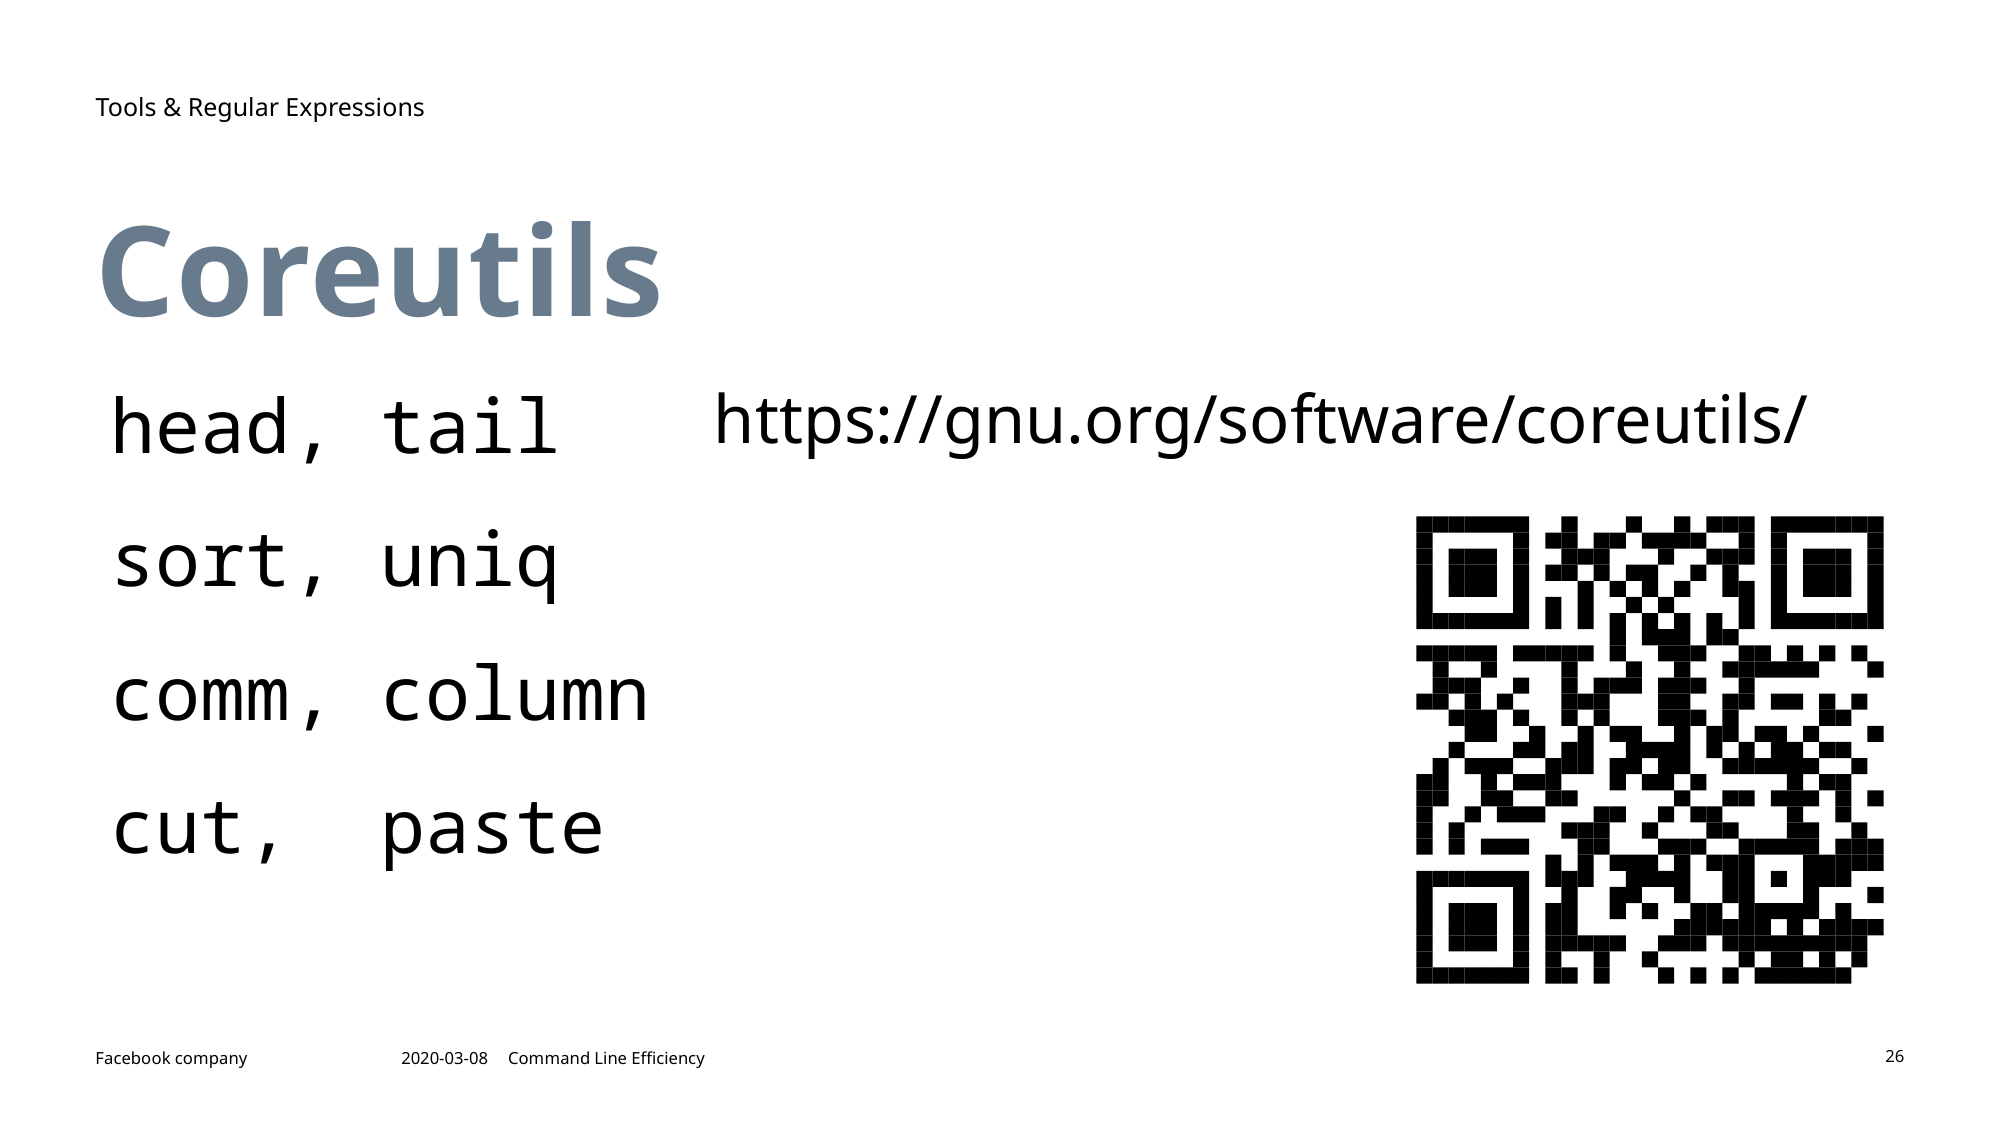

Tools & Regular Expressions
# Coreutils
| head, tail sort, uniq comm, column cut, paste | https://gnu.org/software/coreutils/ |
| --- | --- |
2020-03-08
Command Line Efficiency